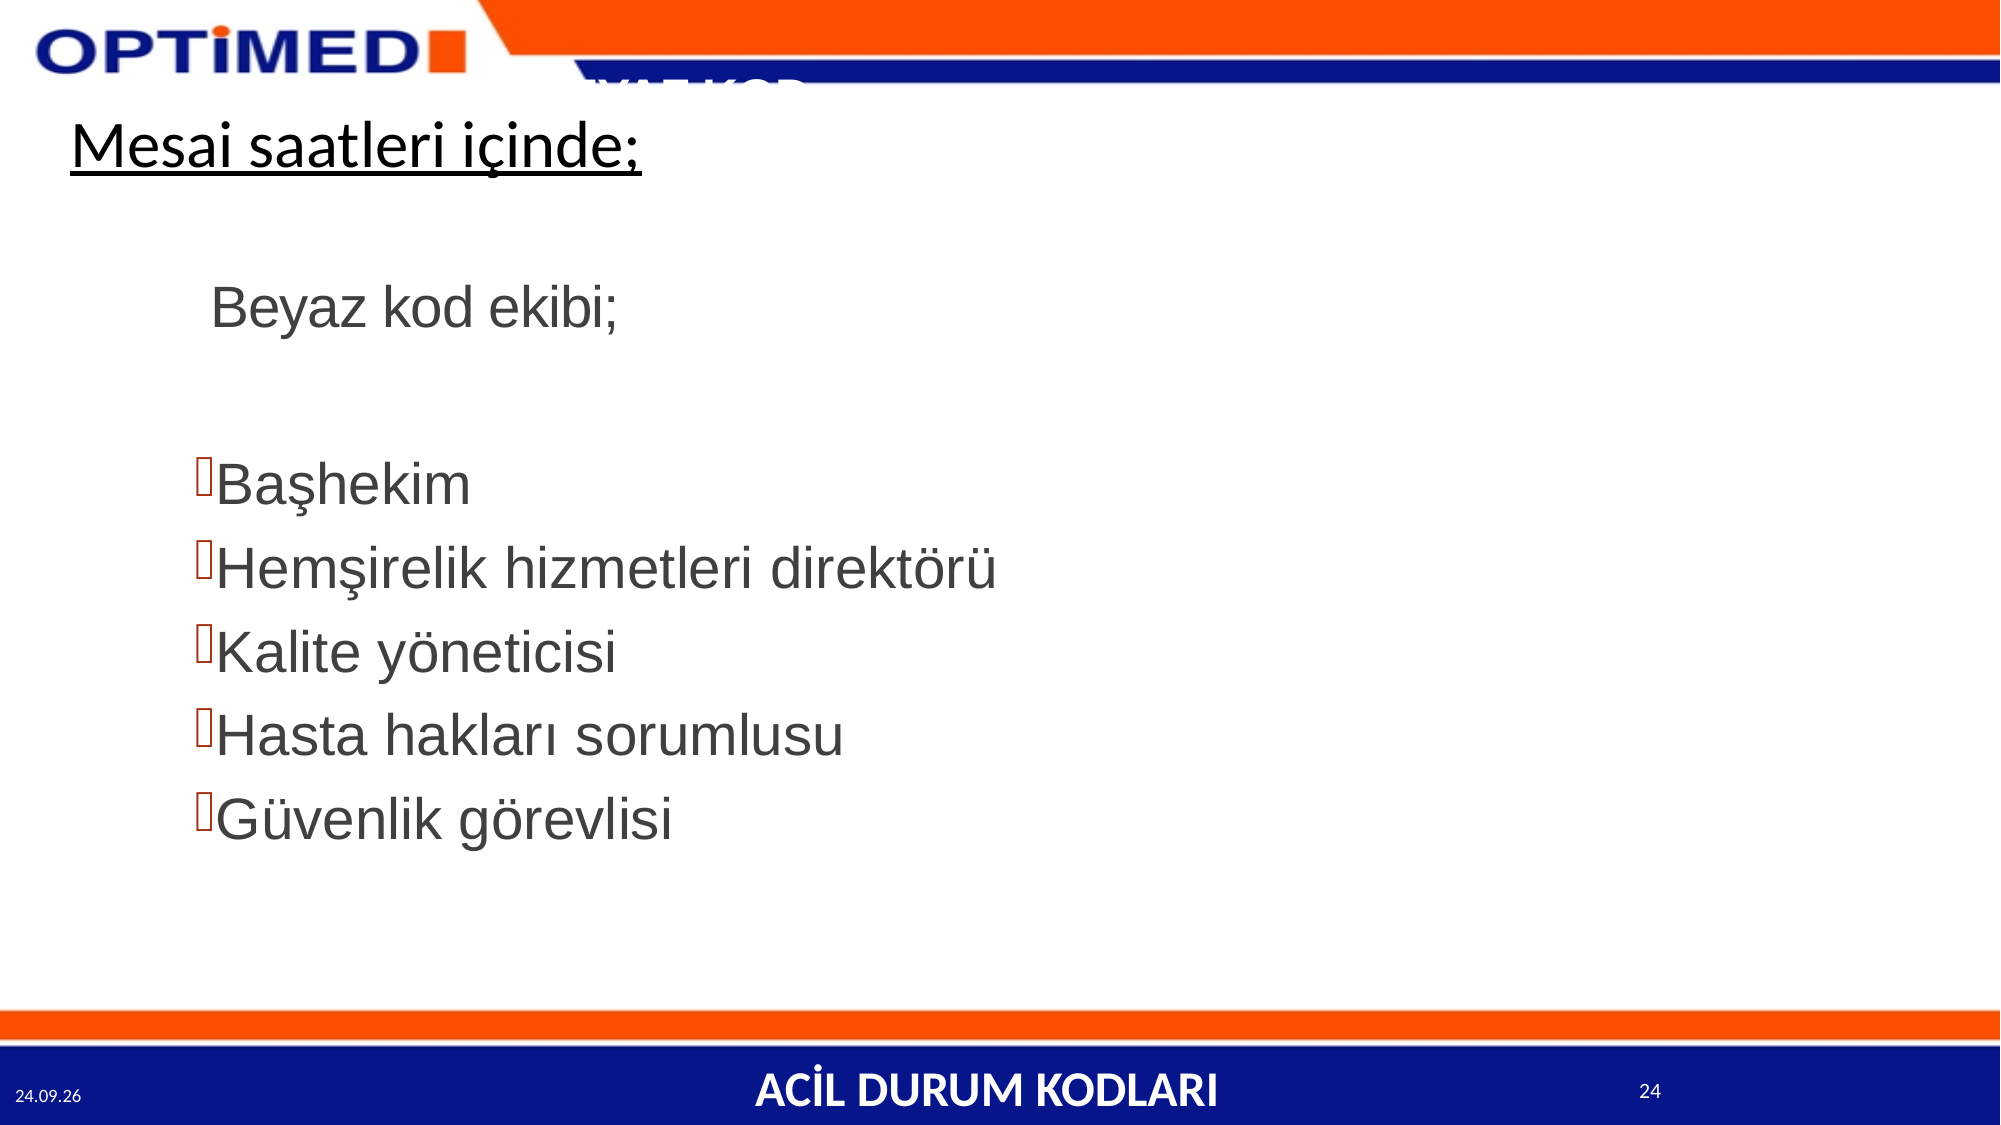

# BEYAZ KOD
Mesai saatleri içinde;
Beyaz kod ekibi;
Başhekim
Hemşirelik hizmetleri direktörü
Kalite yöneticisi
Hasta hakları sorumlusu
Güvenlik görevlisi
ACİL DURUM KODLARI